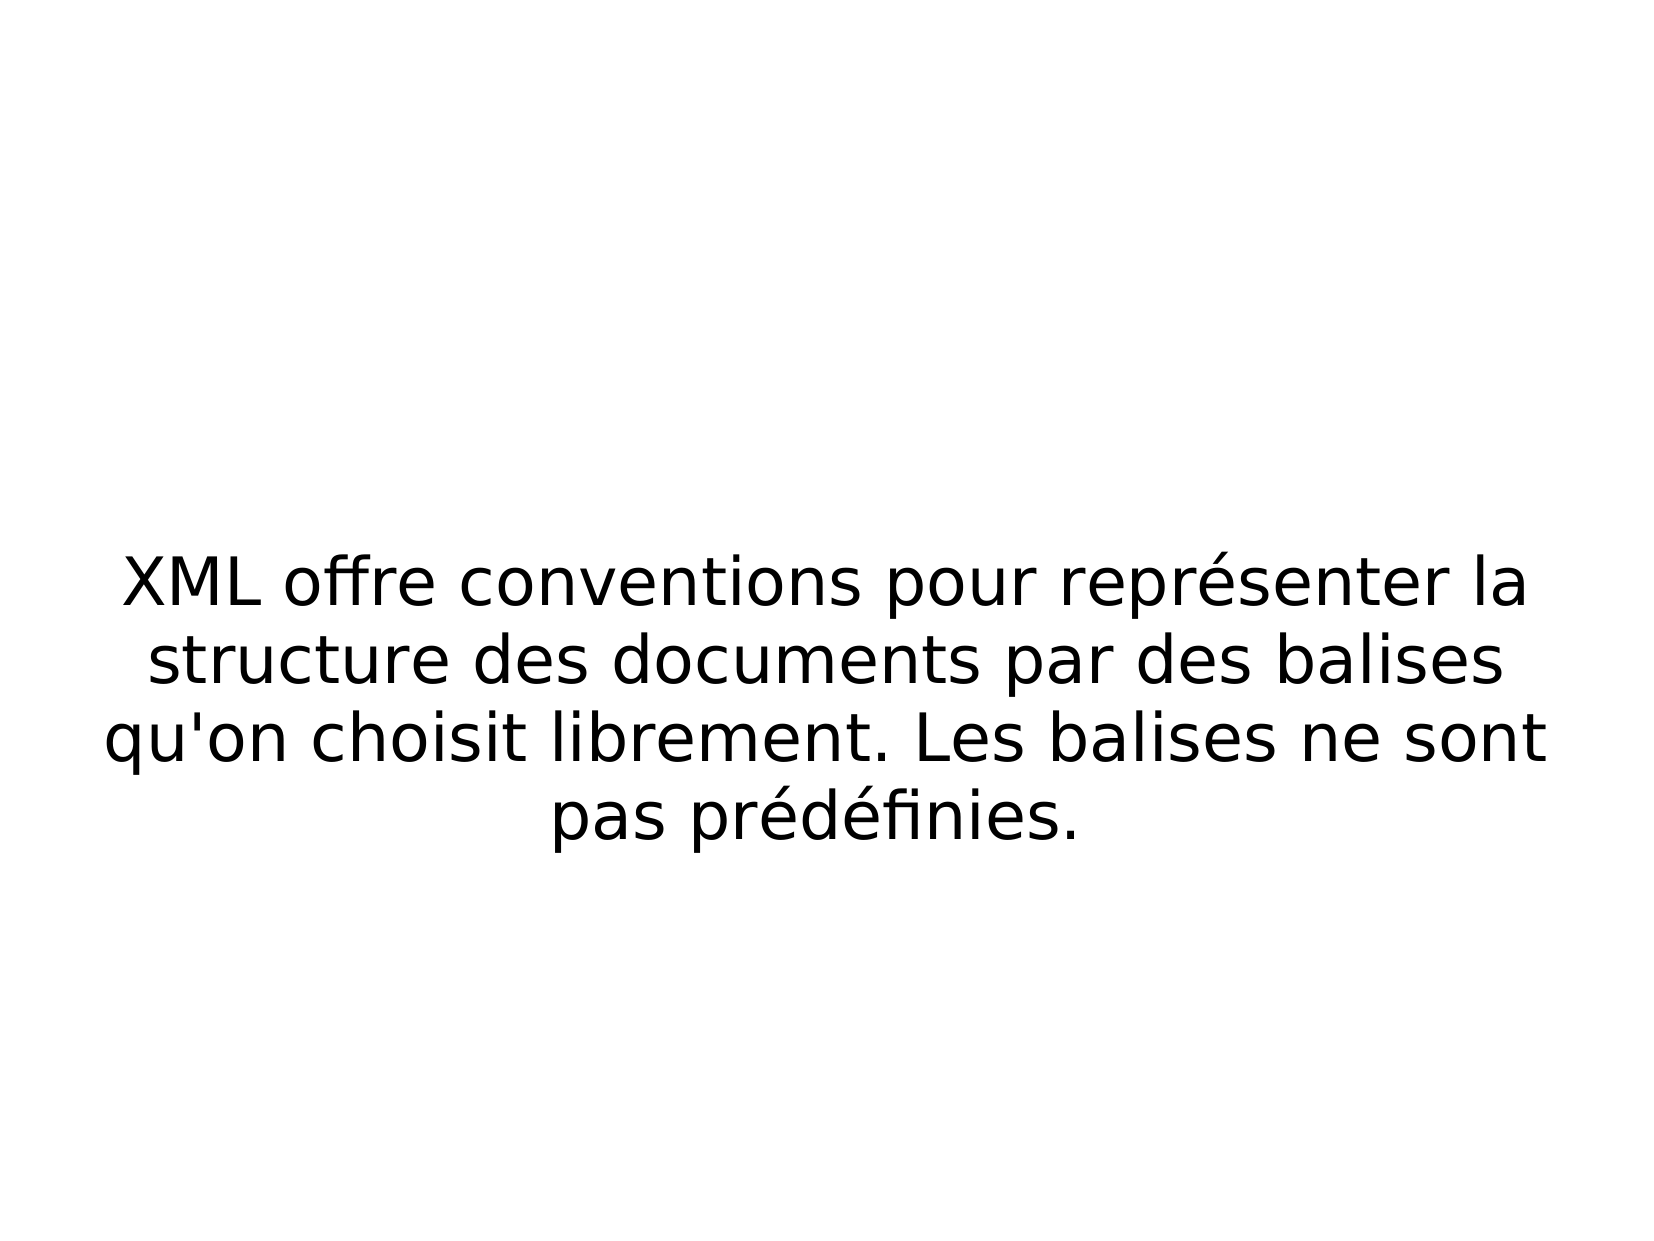

XML offre conventions pour représenter la structure des documents par des balises qu'on choisit librement. Les balises ne sont pas prédéfinies.